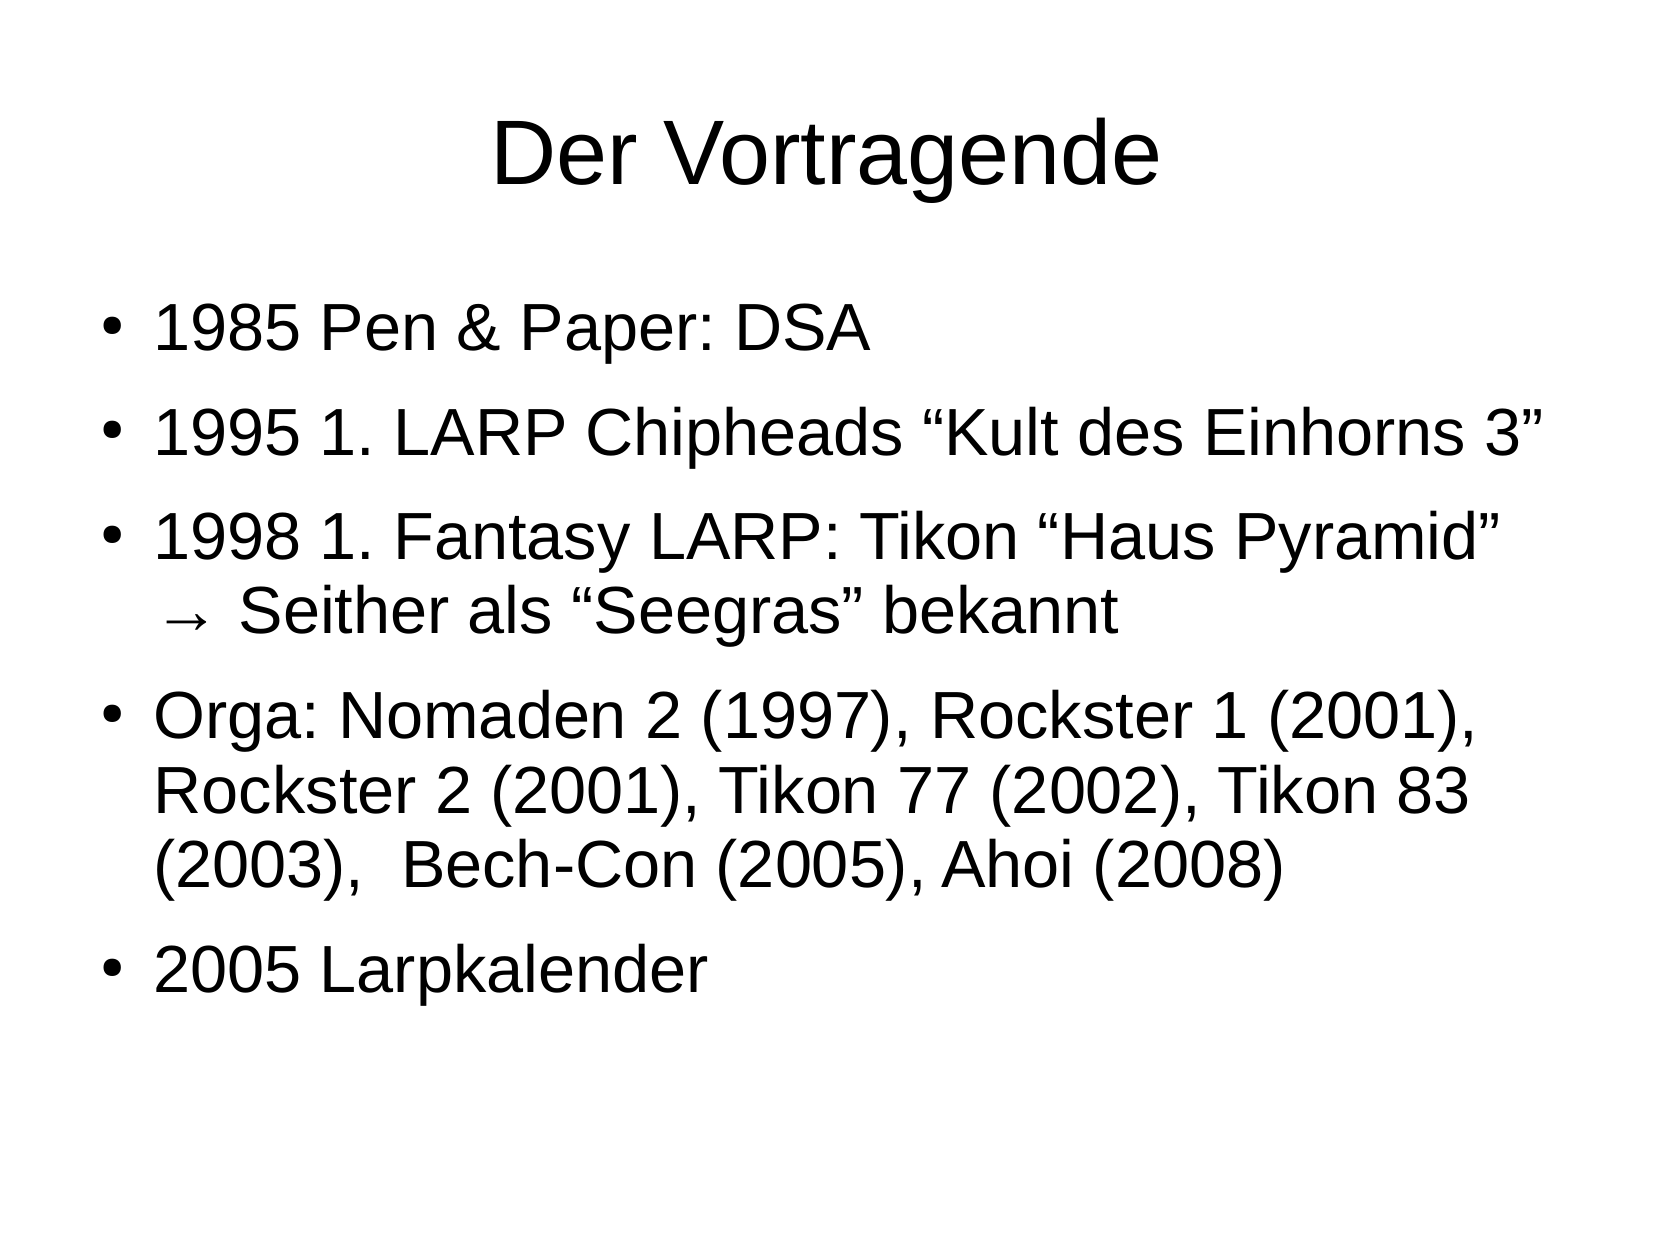

# Der Vortragende
1985 Pen & Paper: DSA
1995 1. LARP Chipheads “Kult des Einhorns 3”
1998 1. Fantasy LARP: Tikon “Haus Pyramid” → Seither als “Seegras” bekannt
Orga: Nomaden 2 (1997), Rockster 1 (2001), Rockster 2 (2001), Tikon 77 (2002), Tikon 83 (2003), Bech-Con (2005), Ahoi (2008)
2005 Larpkalender